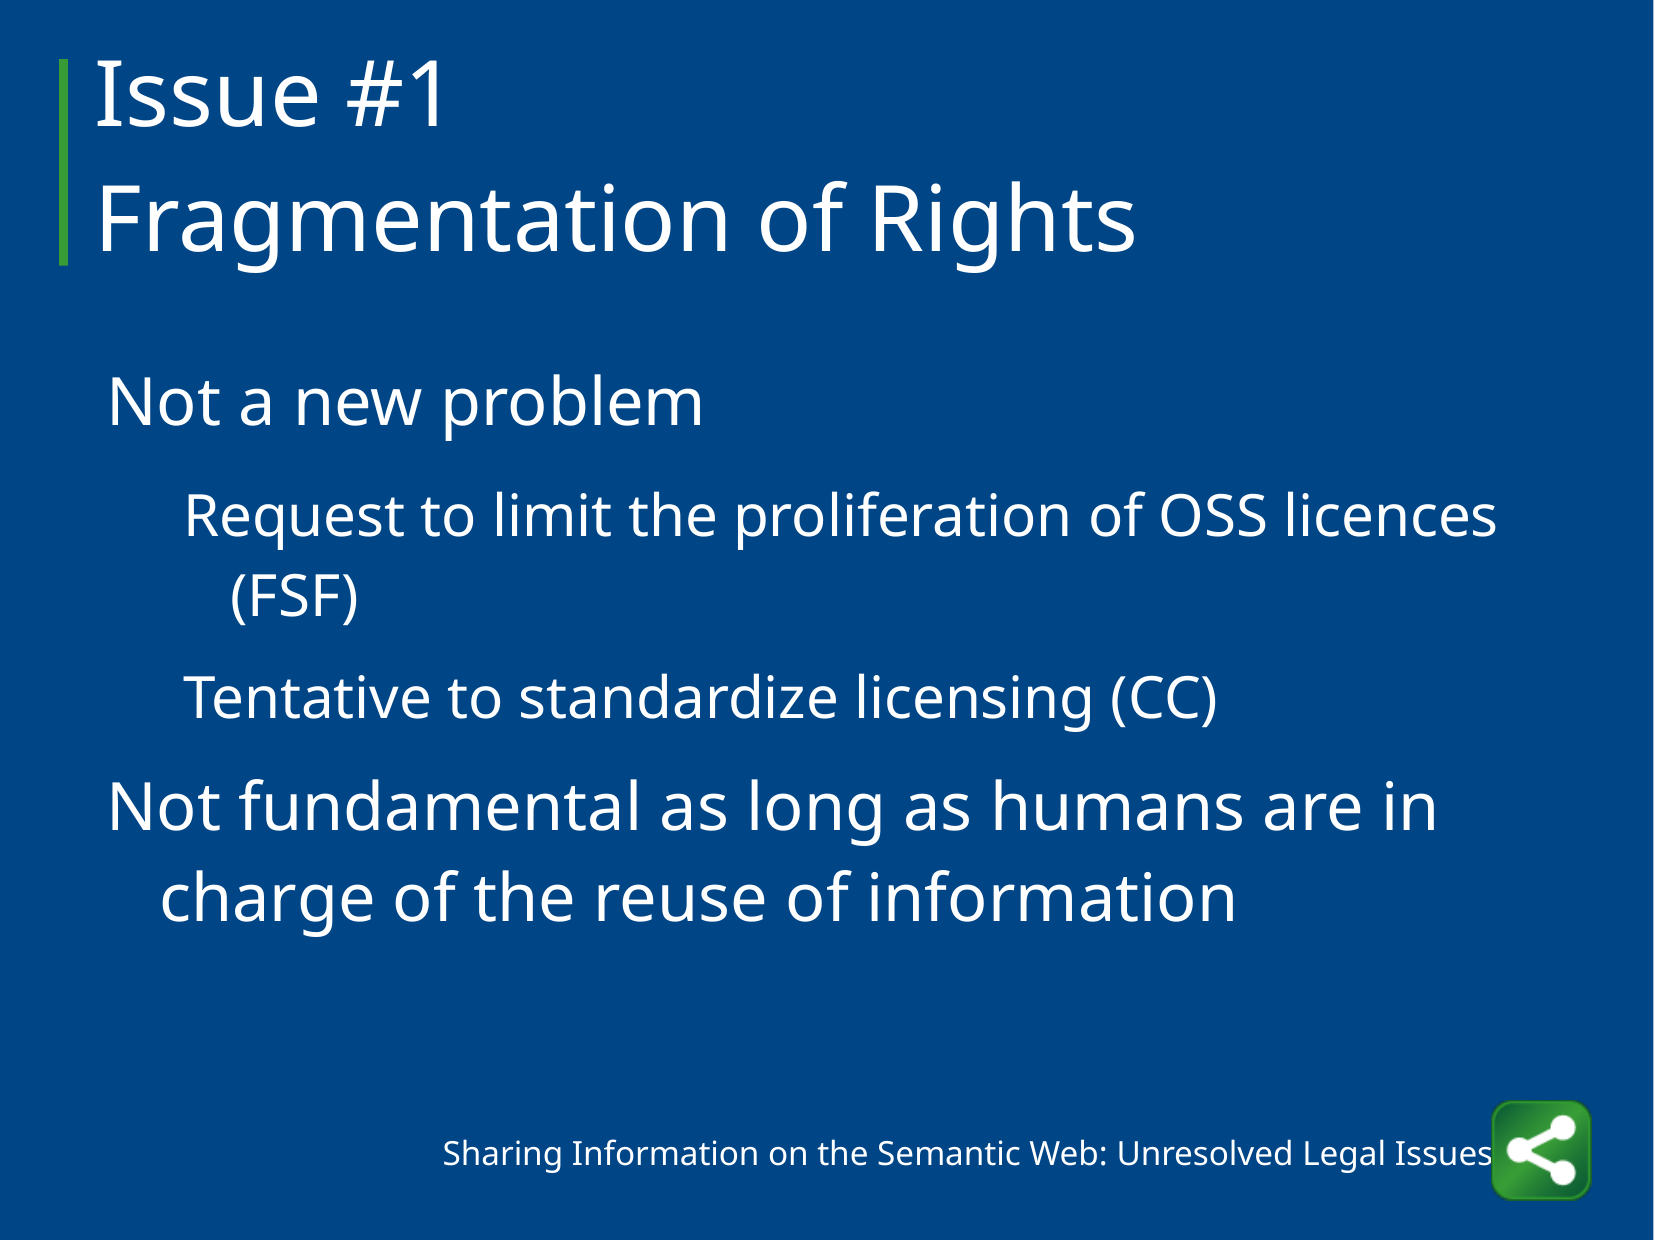

# Issue #1 Fragmentation of Rights
Not a new problem
Request to limit the proliferation of OSS licences (FSF)
Tentative to standardize licensing (CC)
Not fundamental as long as humans are in charge of the reuse of information